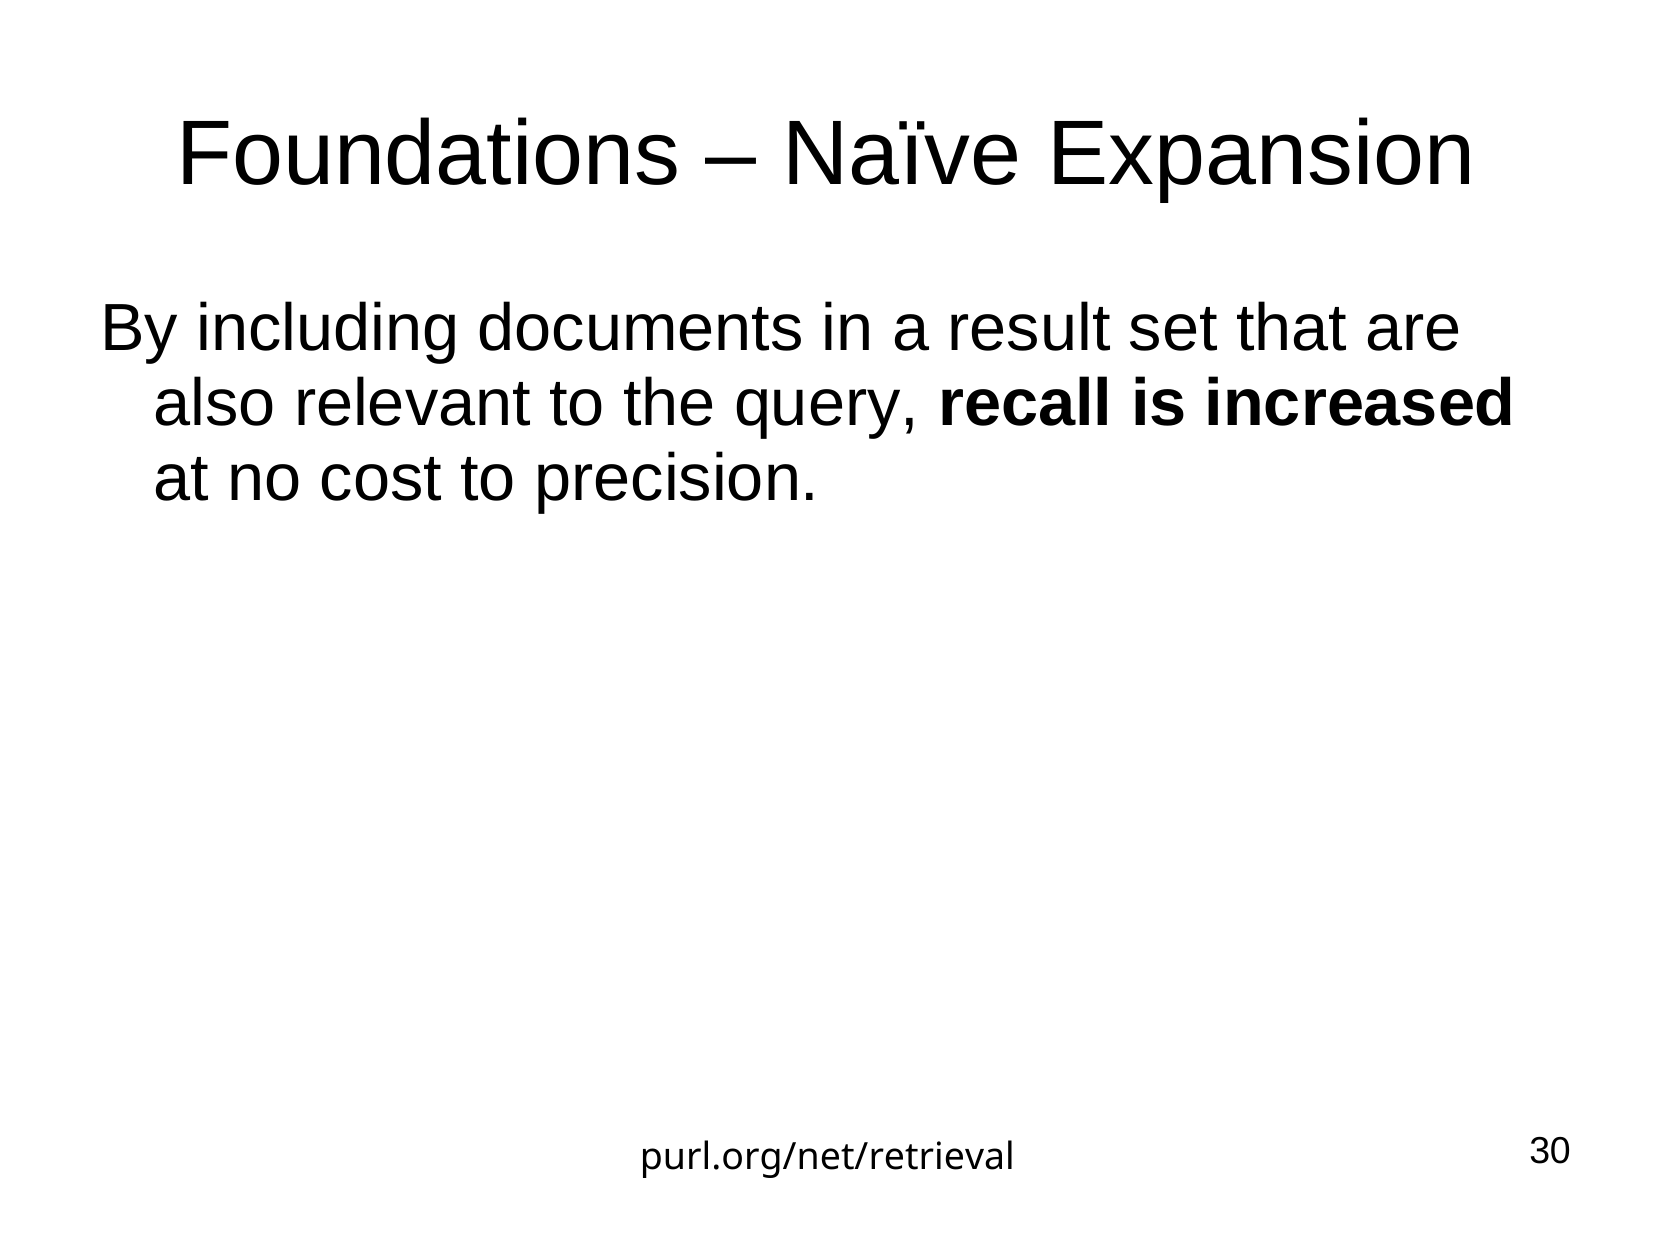

# Foundations – Naïve Expansion
By including documents in a result set that are also relevant to the query, recall is increased at no cost to precision.
purl.org/net/retrieval
30